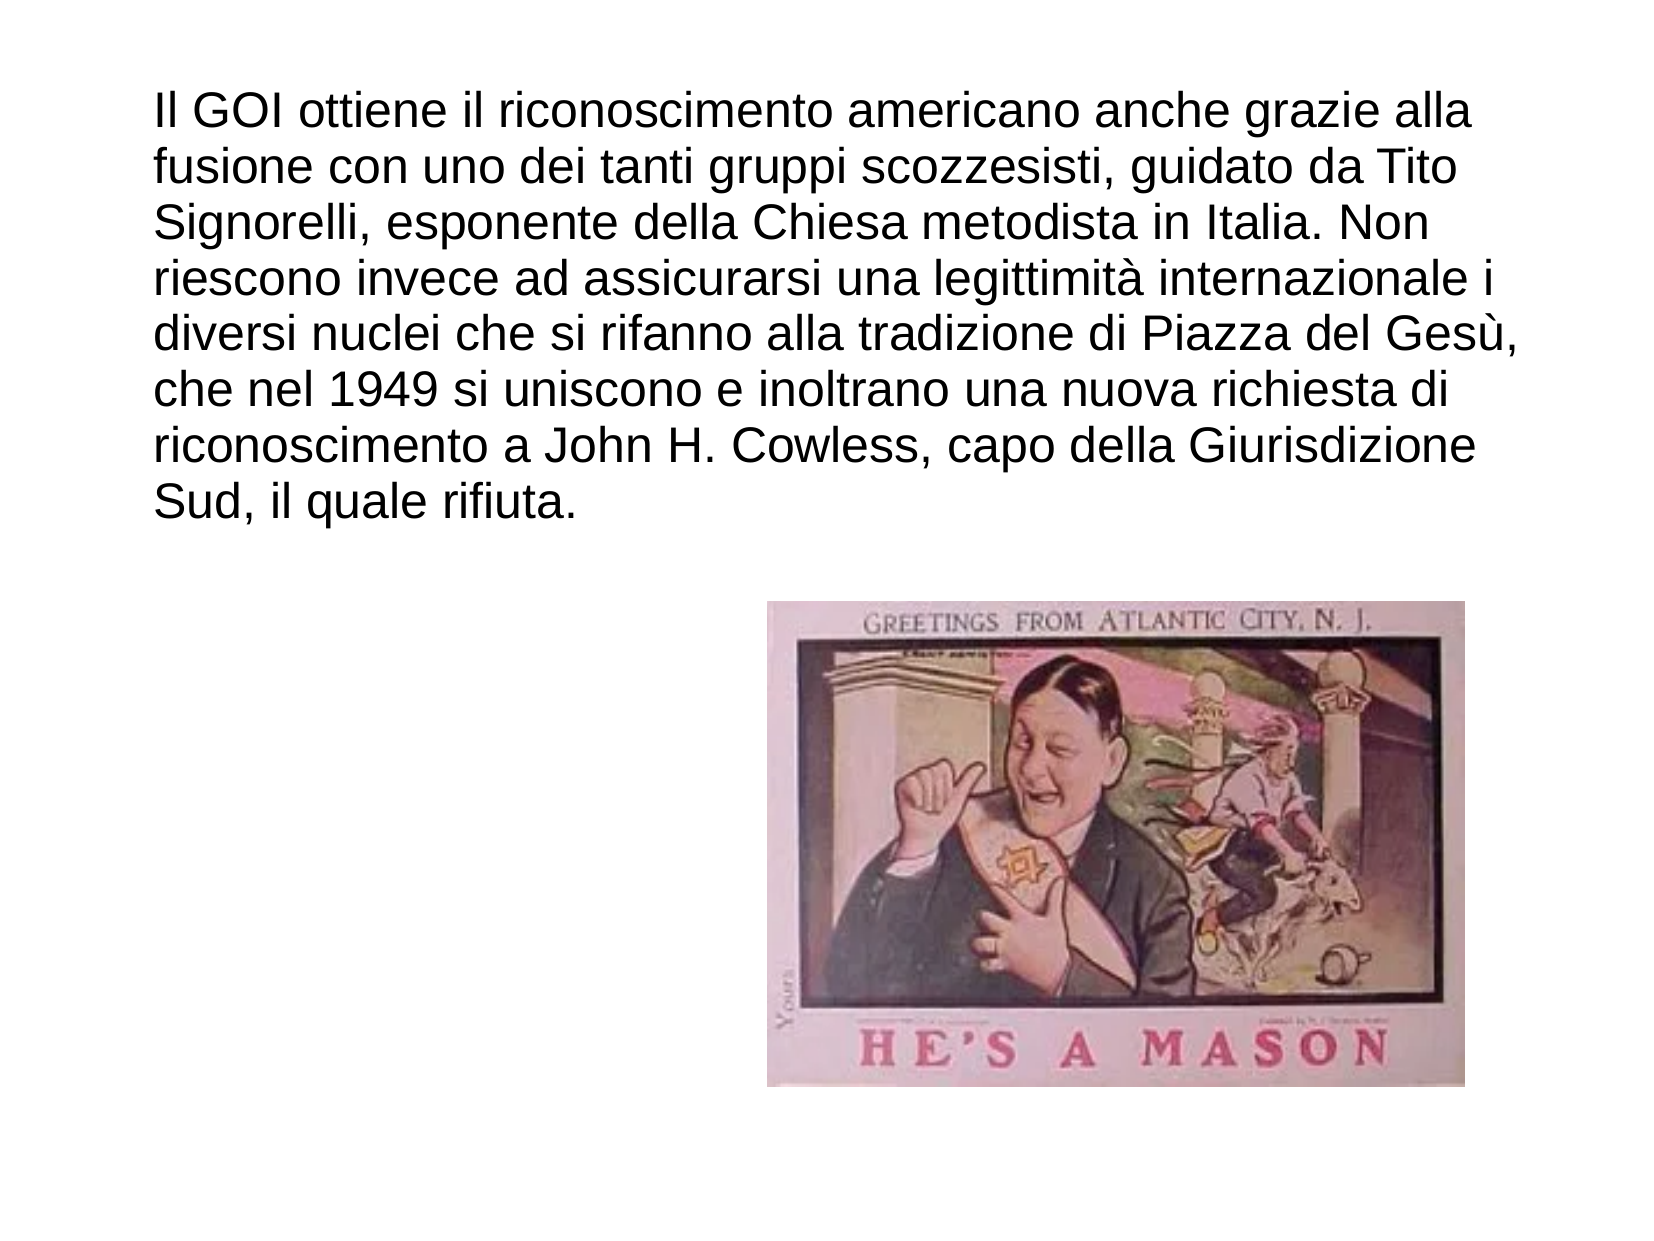

# Il GOI ottiene il riconoscimento americano anche grazie alla fusione con uno dei tanti gruppi scozzesisti, guidato da Tito Signorelli, esponente della Chiesa metodista in Italia. Non riescono invece ad assicurarsi una legittimità internazionale i diversi nuclei che si rifanno alla tradizione di Piazza del Gesù, che nel 1949 si uniscono e inoltrano una nuova richiesta di riconoscimento a John H. Cowless, capo della Giurisdizione Sud, il quale rifiuta.